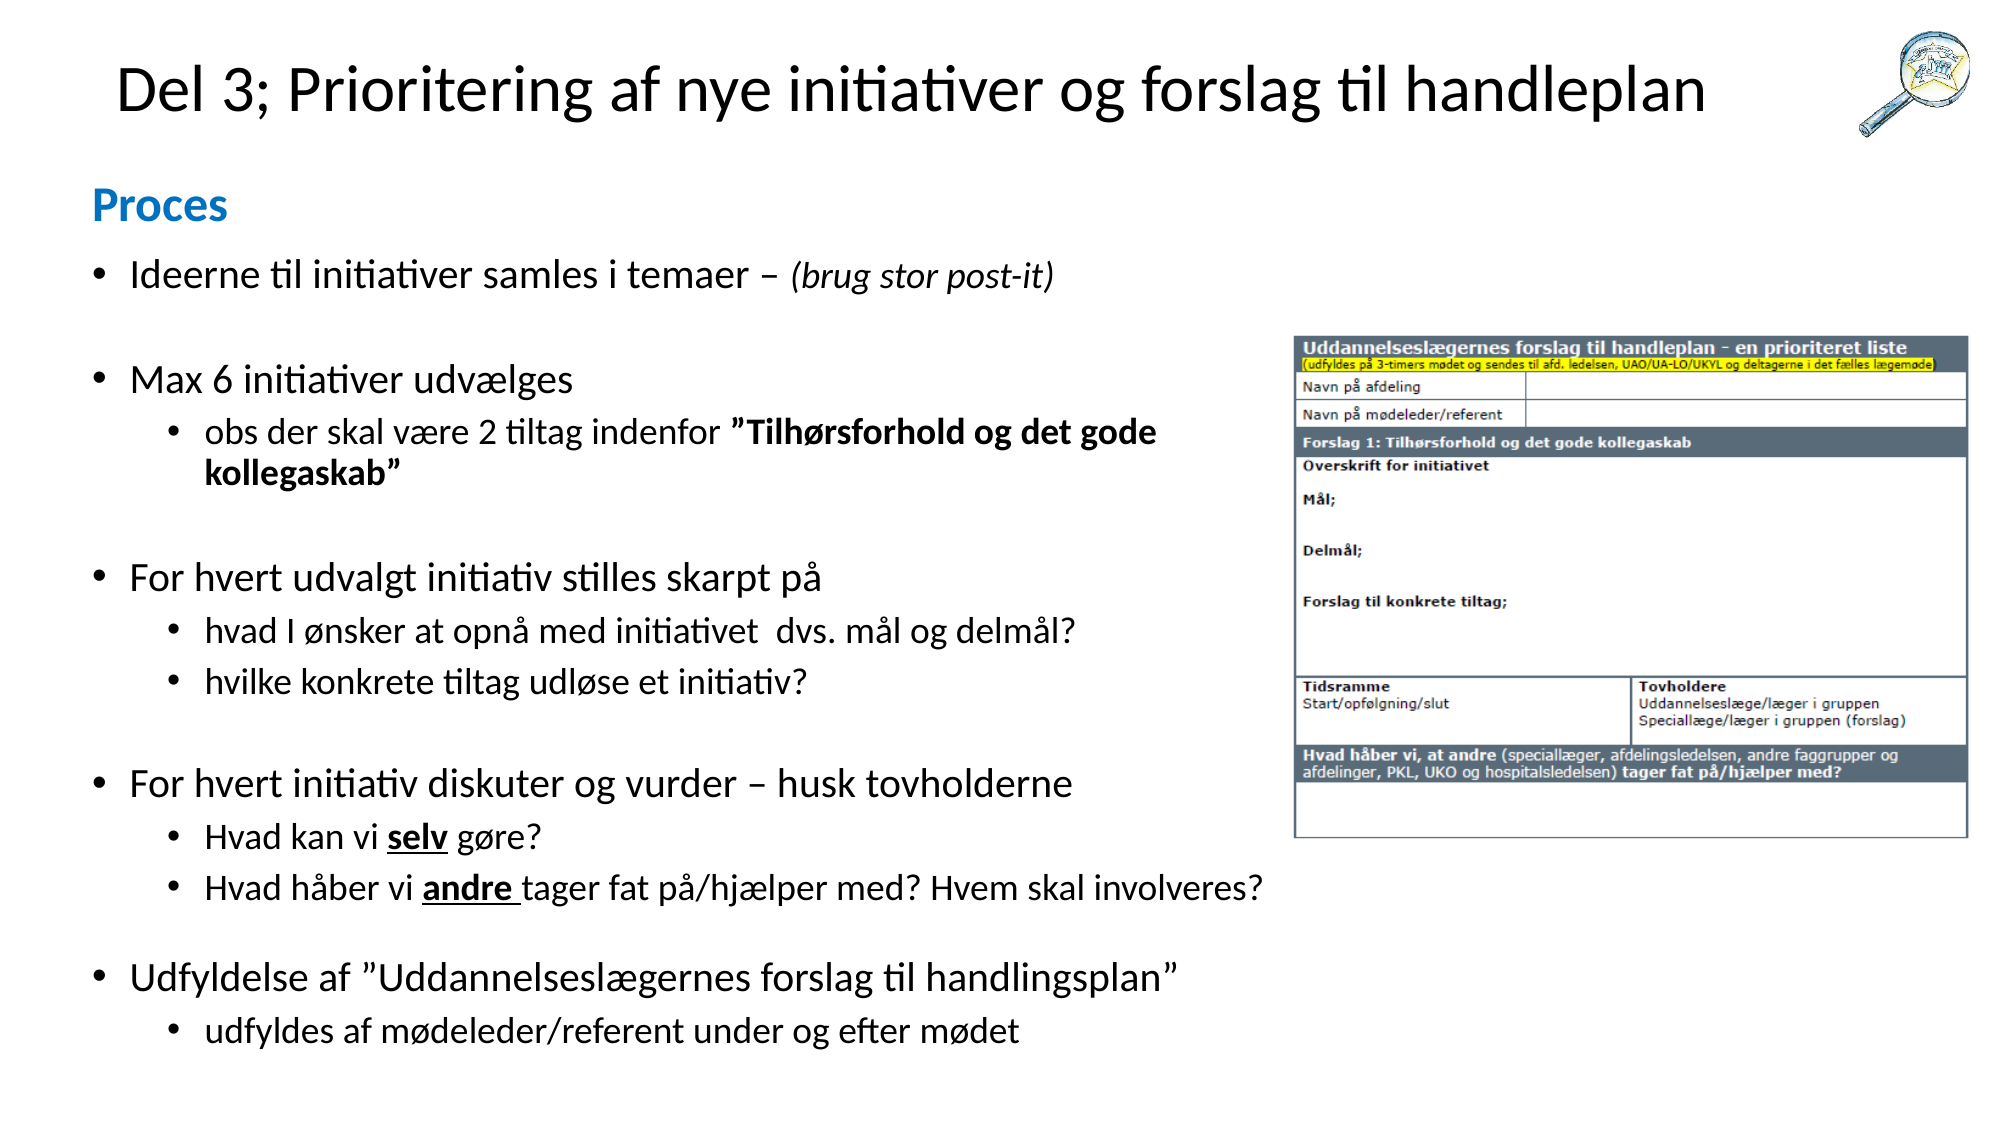

# Del 3; Prioritering af nye initiativer og forslag til handleplan
Proces
Ideerne til initiativer samles i temaer – (brug stor post-it)
Max 6 initiativer udvælges
obs der skal være 2 tiltag indenfor ”Tilhørsforhold og det gode kollegaskab”
For hvert udvalgt initiativ stilles skarpt på
hvad I ønsker at opnå med initiativet dvs. mål og delmål?
hvilke konkrete tiltag udløse et initiativ?
For hvert initiativ diskuter og vurder – husk tovholderne
Hvad kan vi selv gøre?
Hvad håber vi andre tager fat på/hjælper med? Hvem skal involveres?
Udfyldelse af ”Uddannelseslægernes forslag til handlingsplan”
udfyldes af mødeleder/referent under og efter mødet